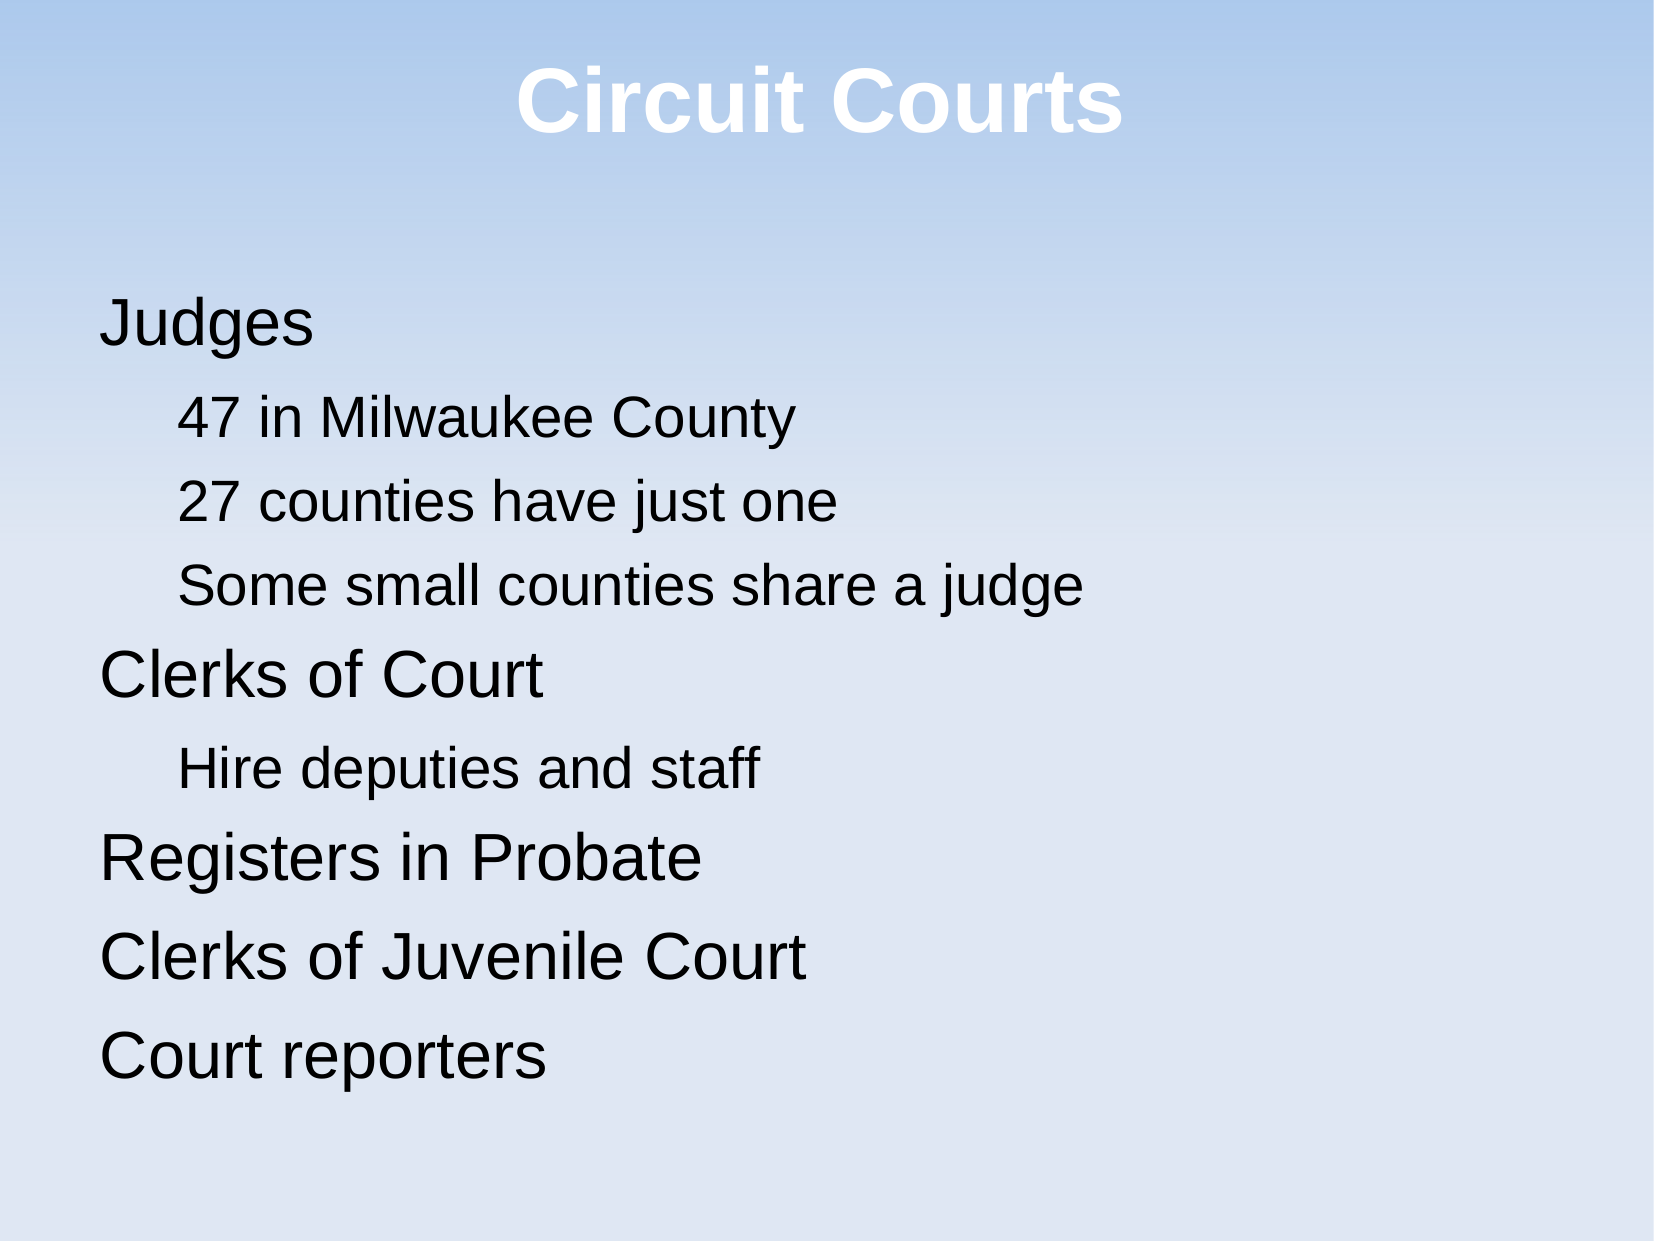

# Circuit Courts
Judges
47 in Milwaukee County
27 counties have just one
Some small counties share a judge
Clerks of Court
Hire deputies and staff
Registers in Probate
Clerks of Juvenile Court
Court reporters